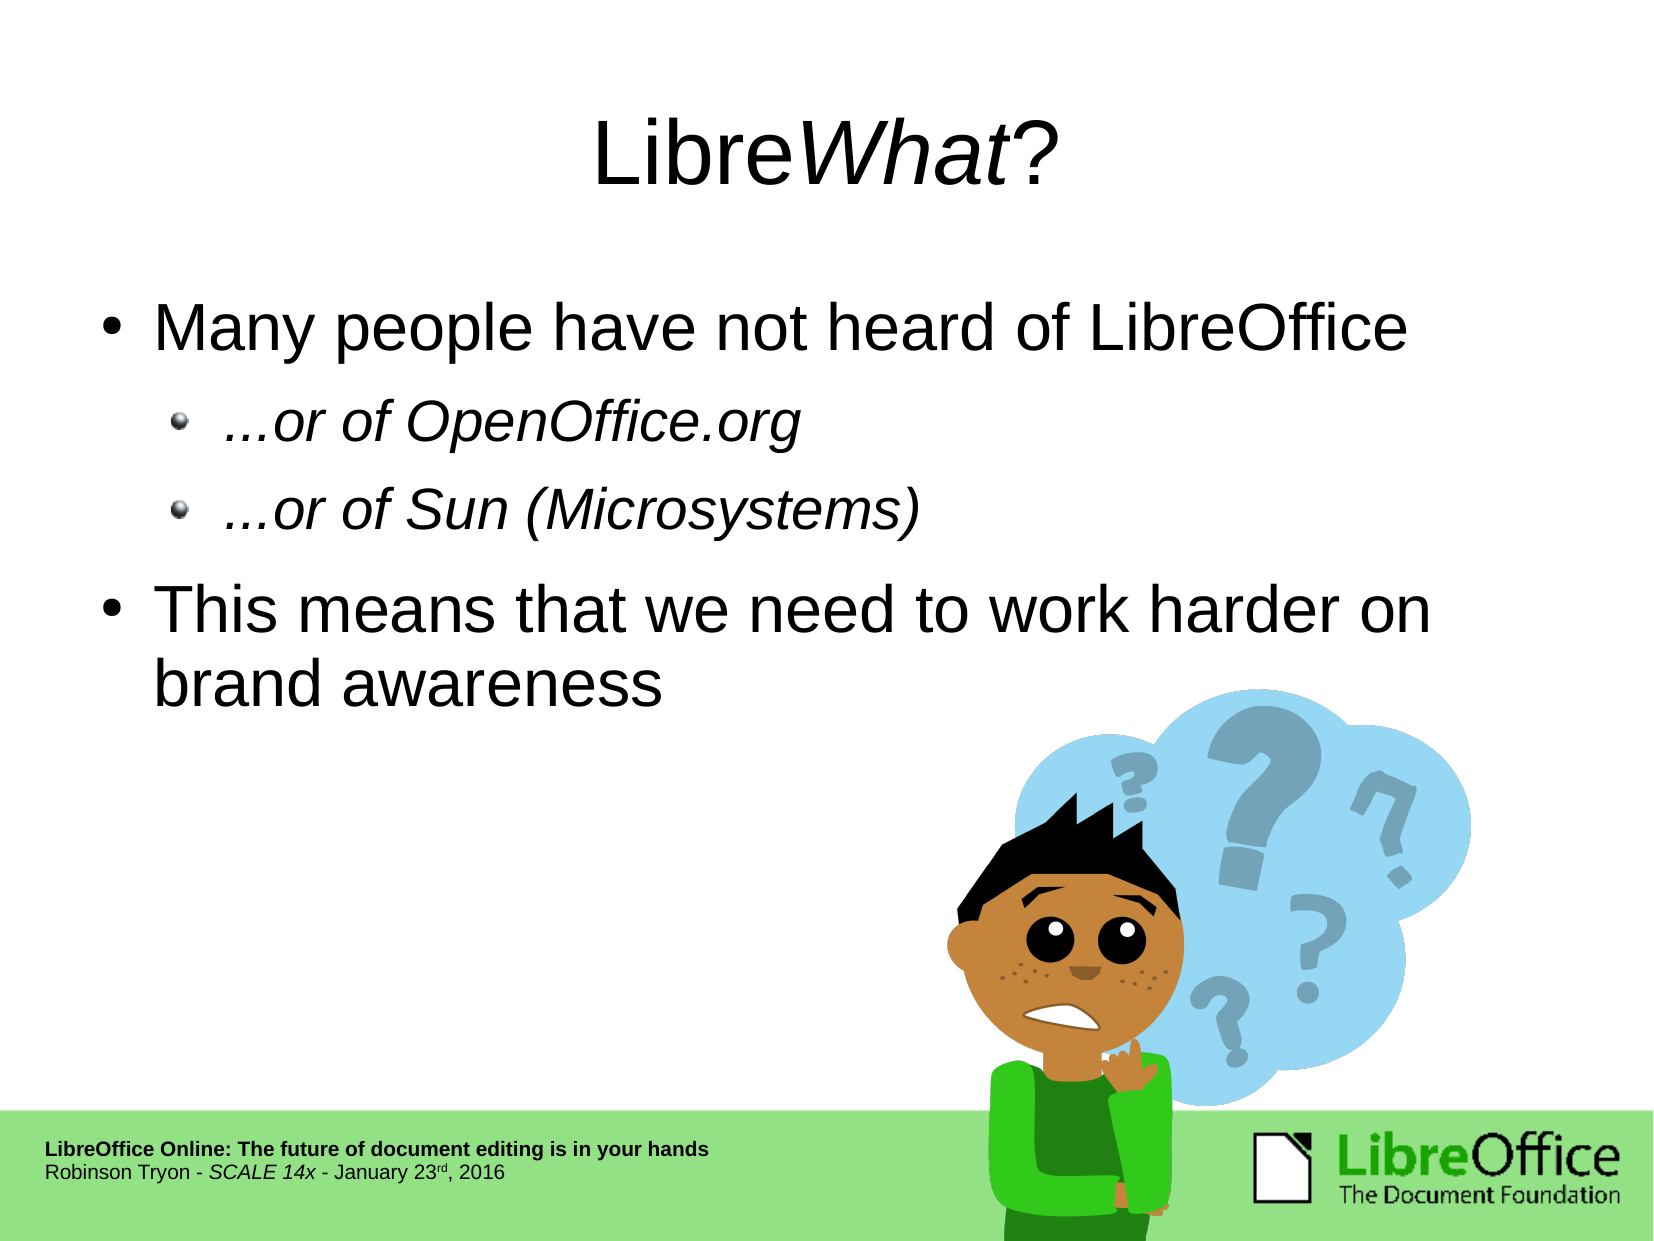

# LibreWhat?
Many people have not heard of LibreOffice
...or of OpenOffice.org
...or of Sun (Microsystems)
This means that we need to work harder on brand awareness